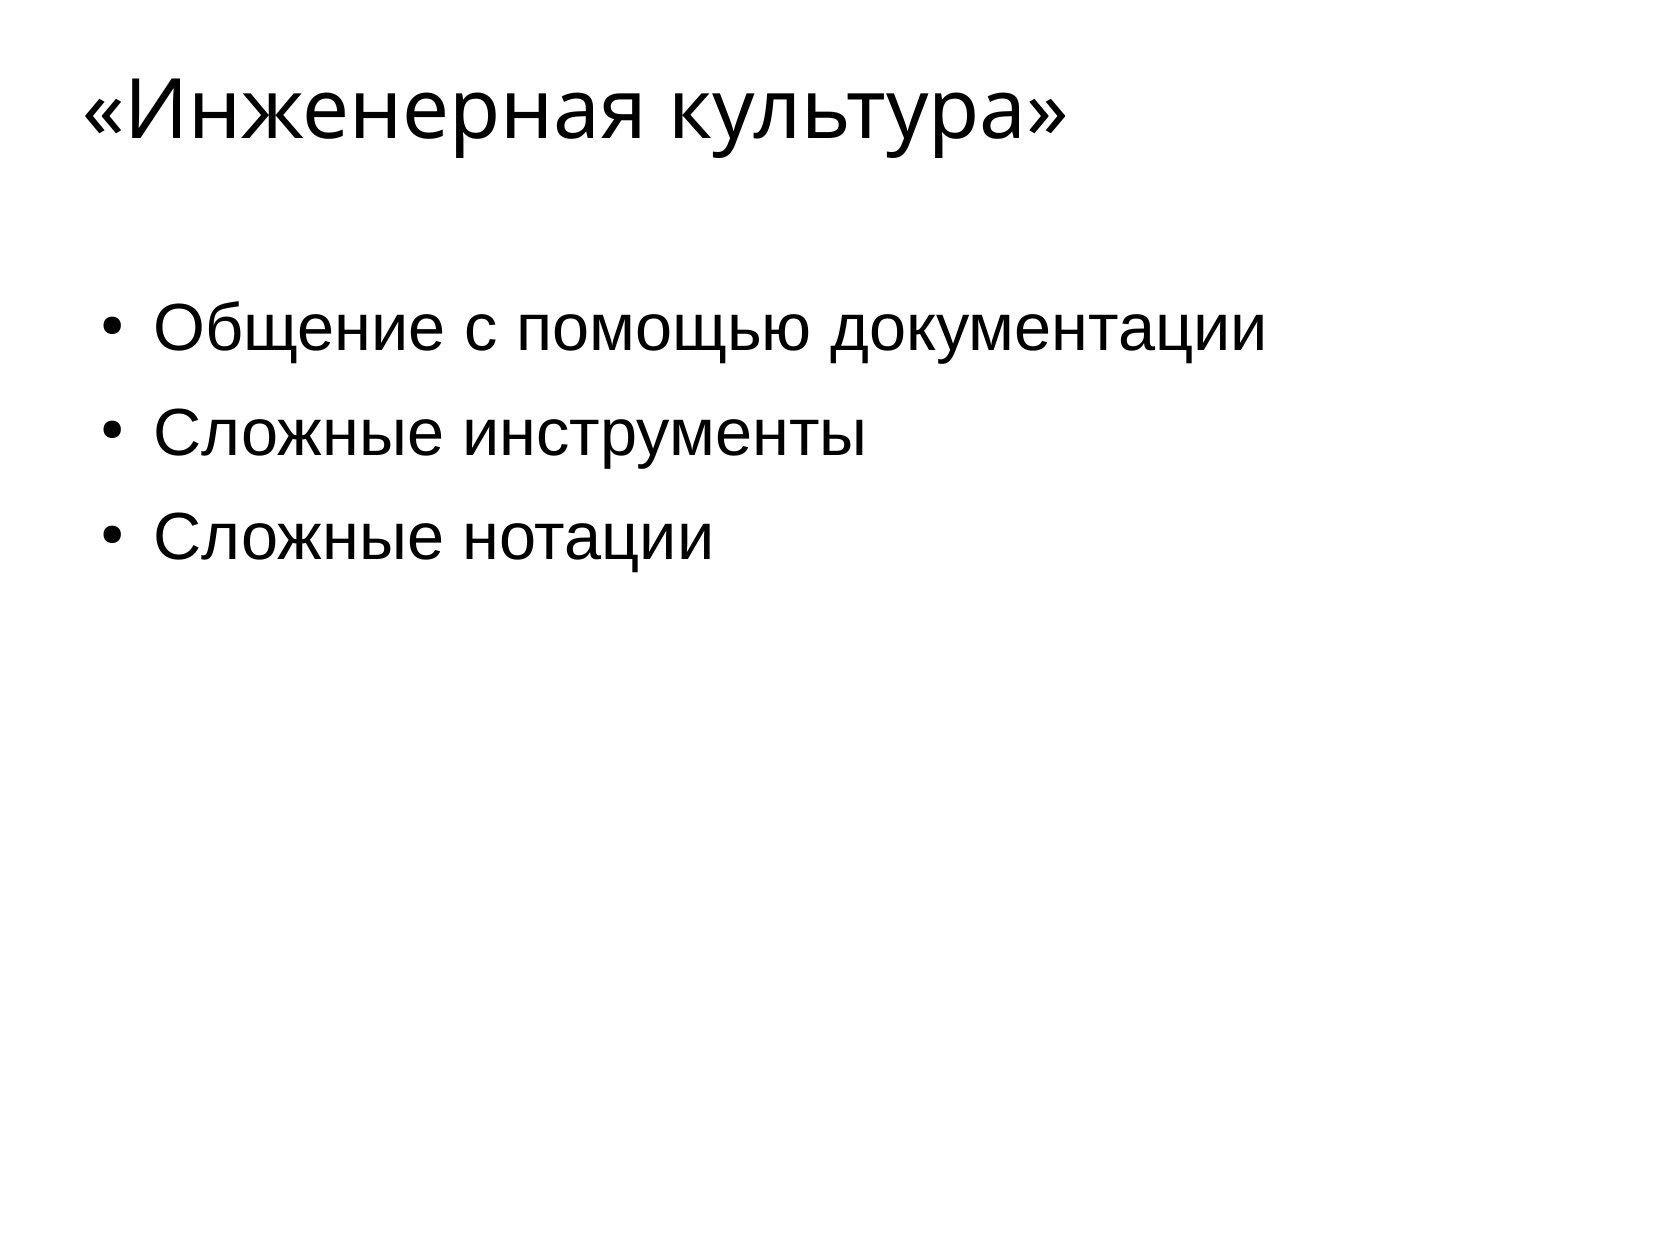

# «Инженерная культура»
Общение с помощью документации
Сложные инструменты
Сложные нотации